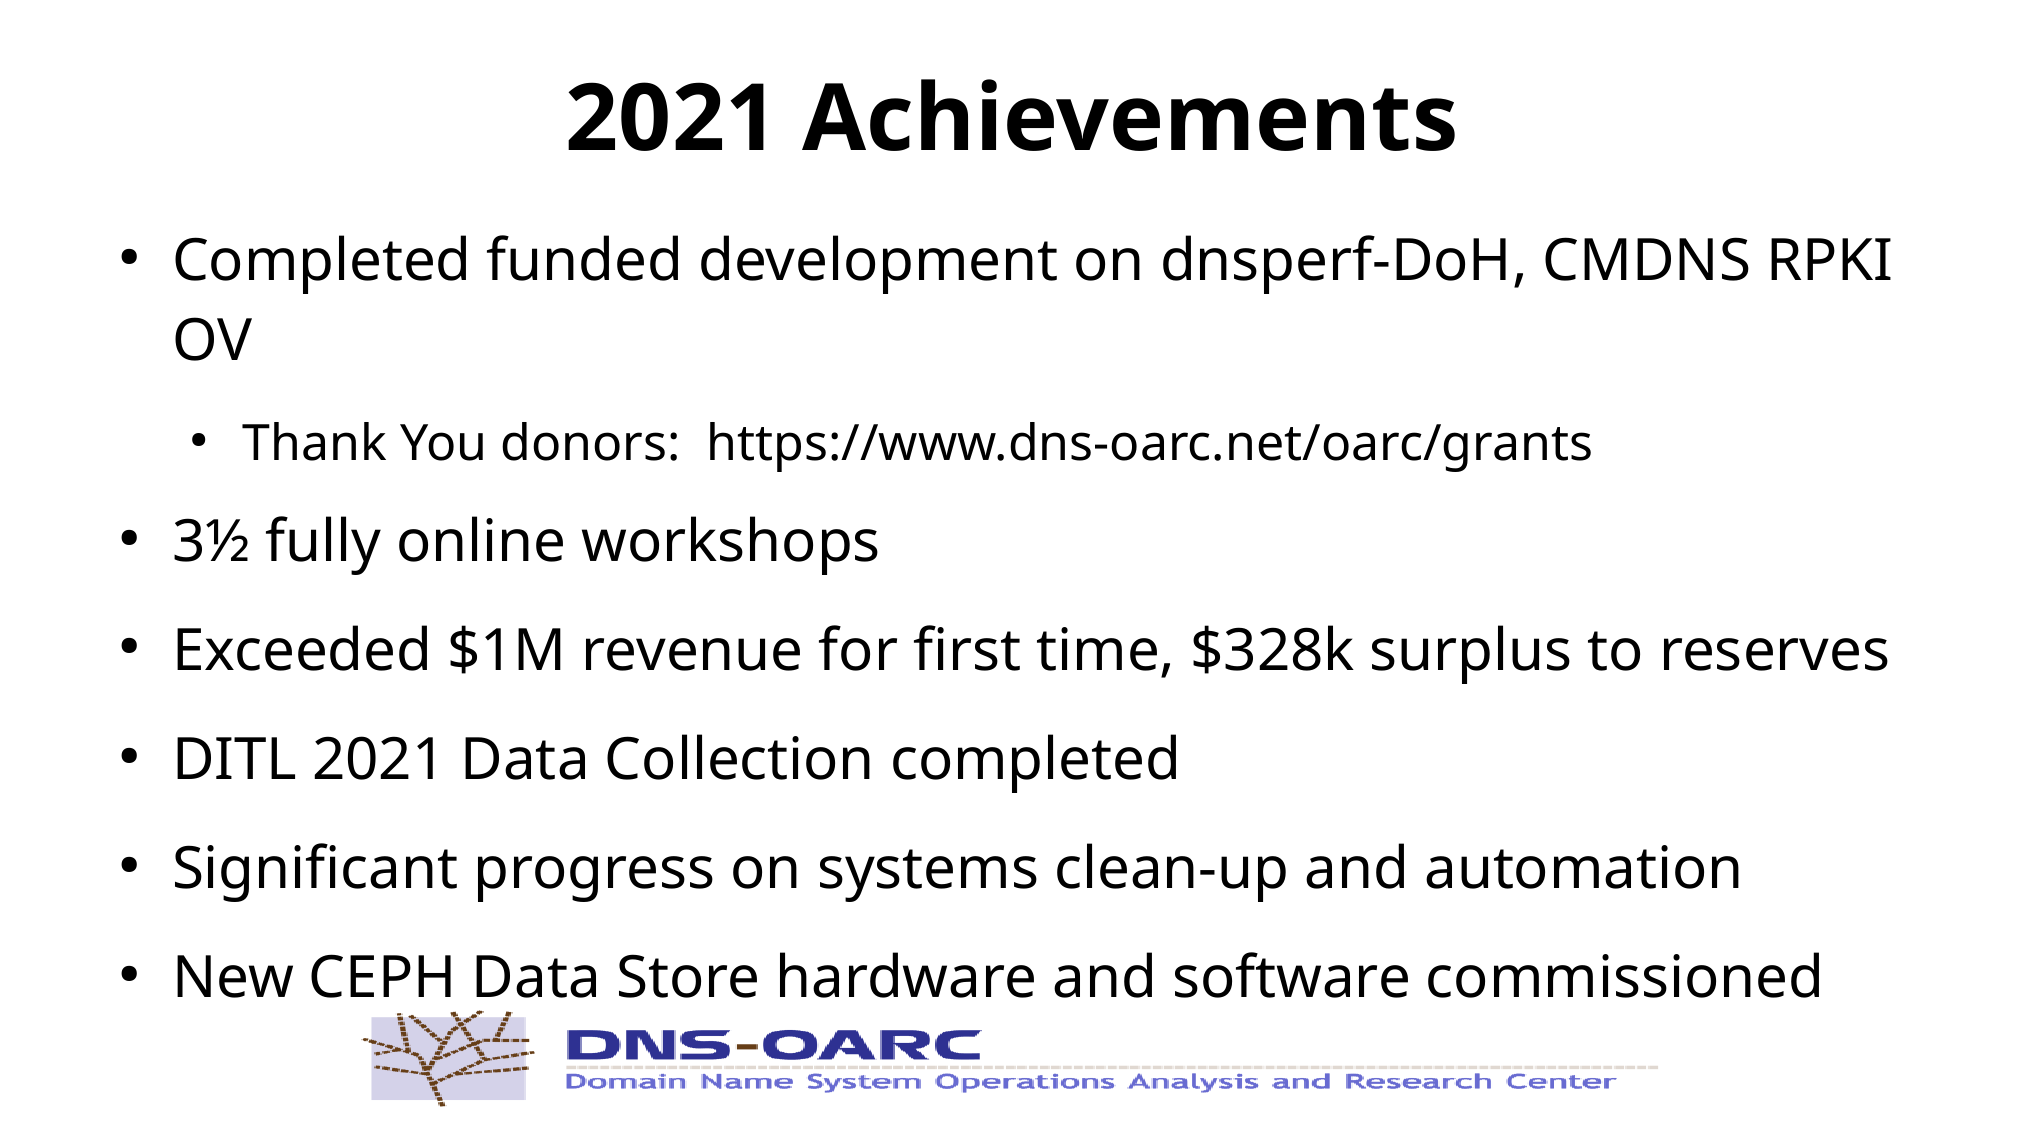

# 2021 Achievements
Completed funded development on dnsperf-DoH, CMDNS RPKI OV
Thank You donors: https://www.dns-oarc.net/oarc/grants
3½ fully online workshops
Exceeded $1M revenue for first time, $328k surplus to reserves
DITL 2021 Data Collection completed
Significant progress on systems clean-up and automation
New CEPH Data Store hardware and software commissioned